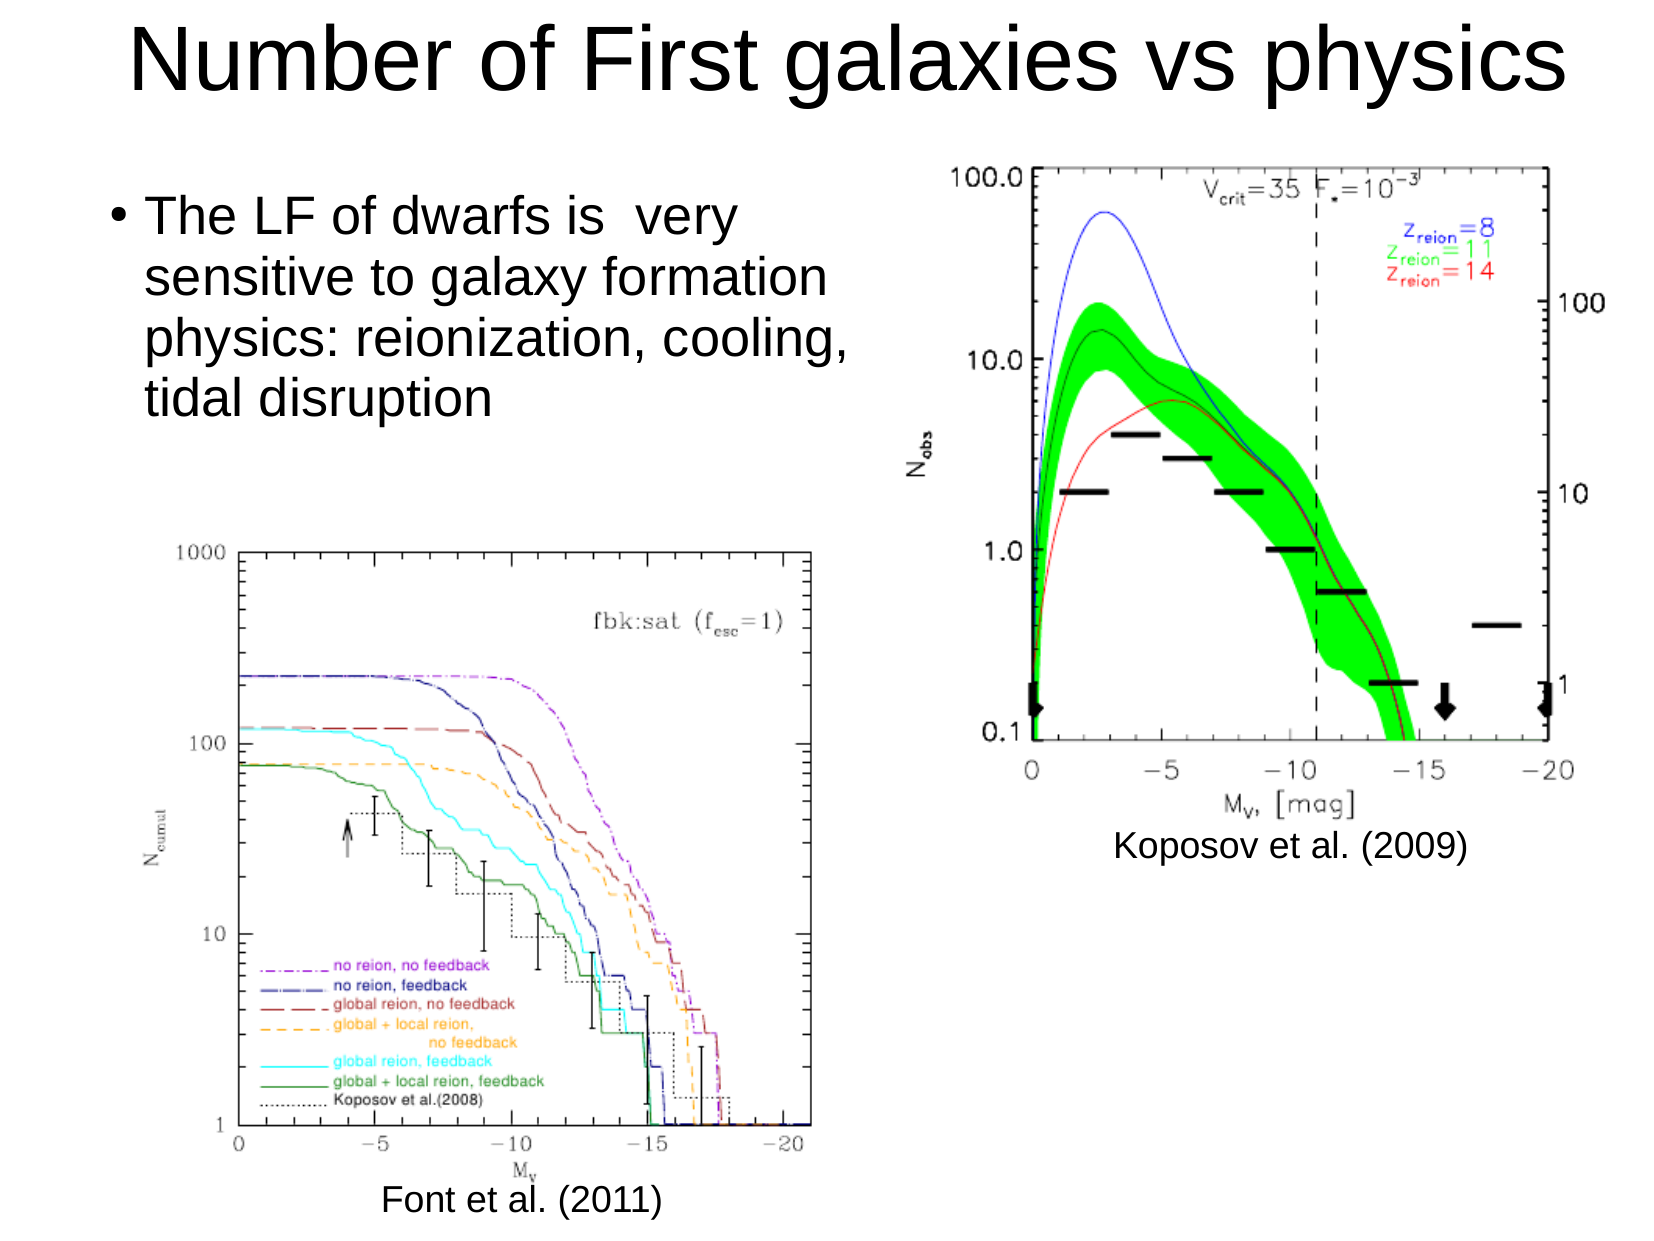

# Number of First galaxies vs physics
The LF of dwarfs is very sensitive to galaxy formation physics: reionization, cooling, tidal disruption
Font et al. (2011)
Koposov et al. (2009)